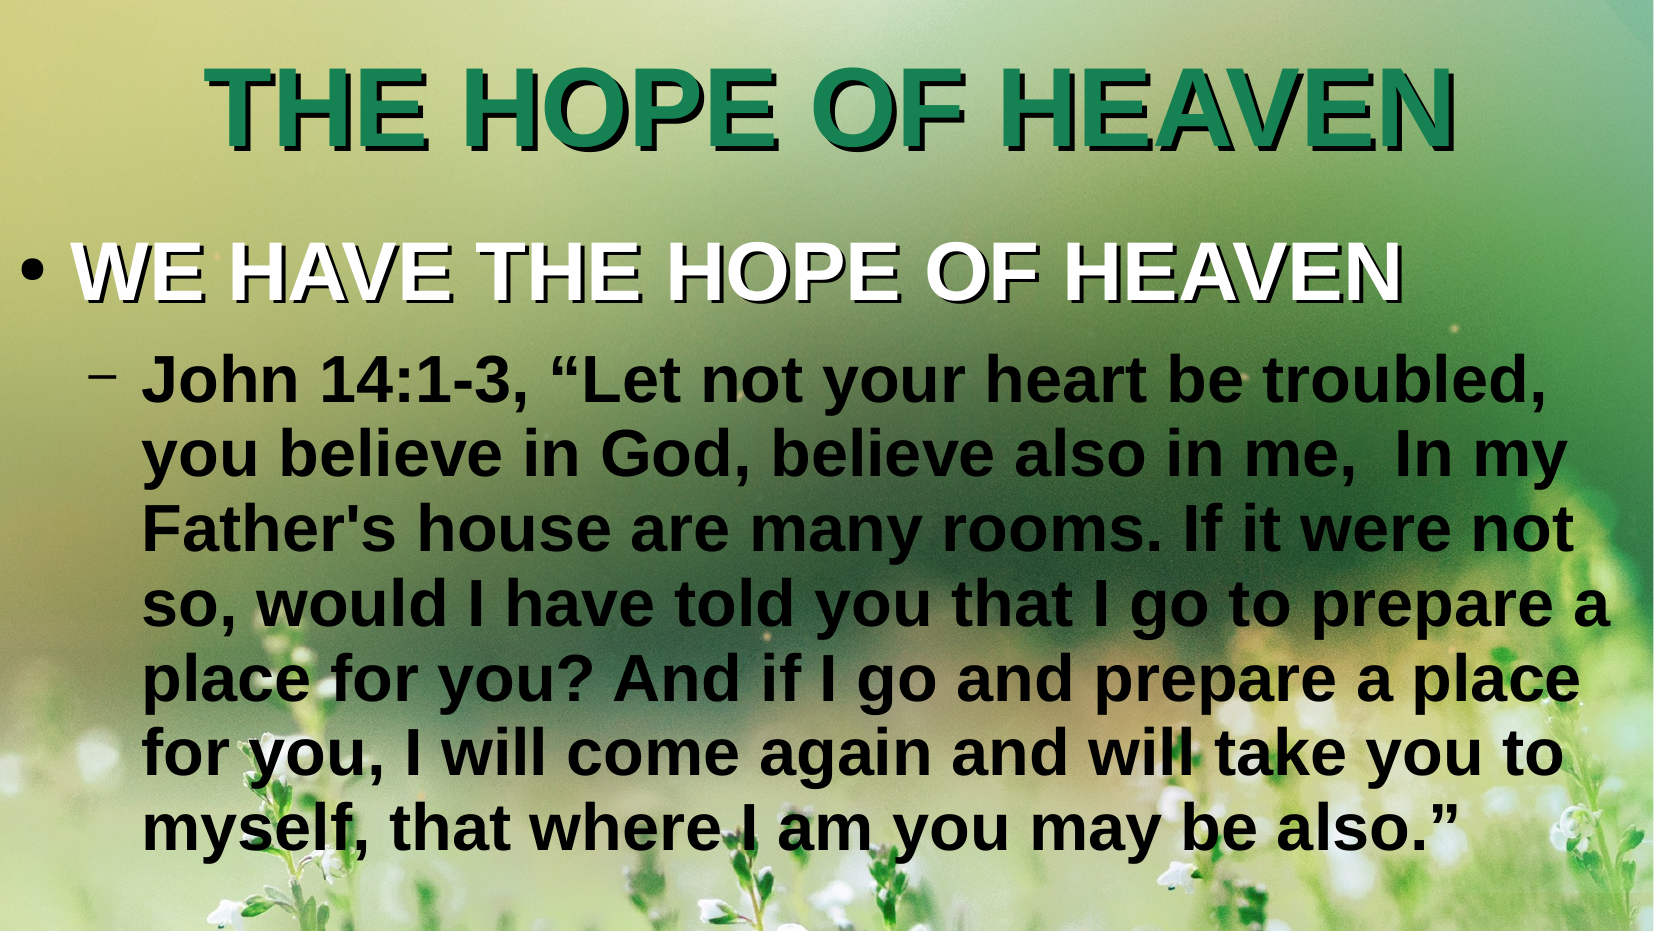

# THE HOPE OF HEAVEN
WE HAVE THE HOPE OF HEAVEN
John 14:1-3, “Let not your heart be troubled, you believe in God, believe also in me, In my Father's house are many rooms. If it were not so, would I have told you that I go to prepare a place for you? And if I go and prepare a place for you, I will come again and will take you to myself, that where I am you may be also.”